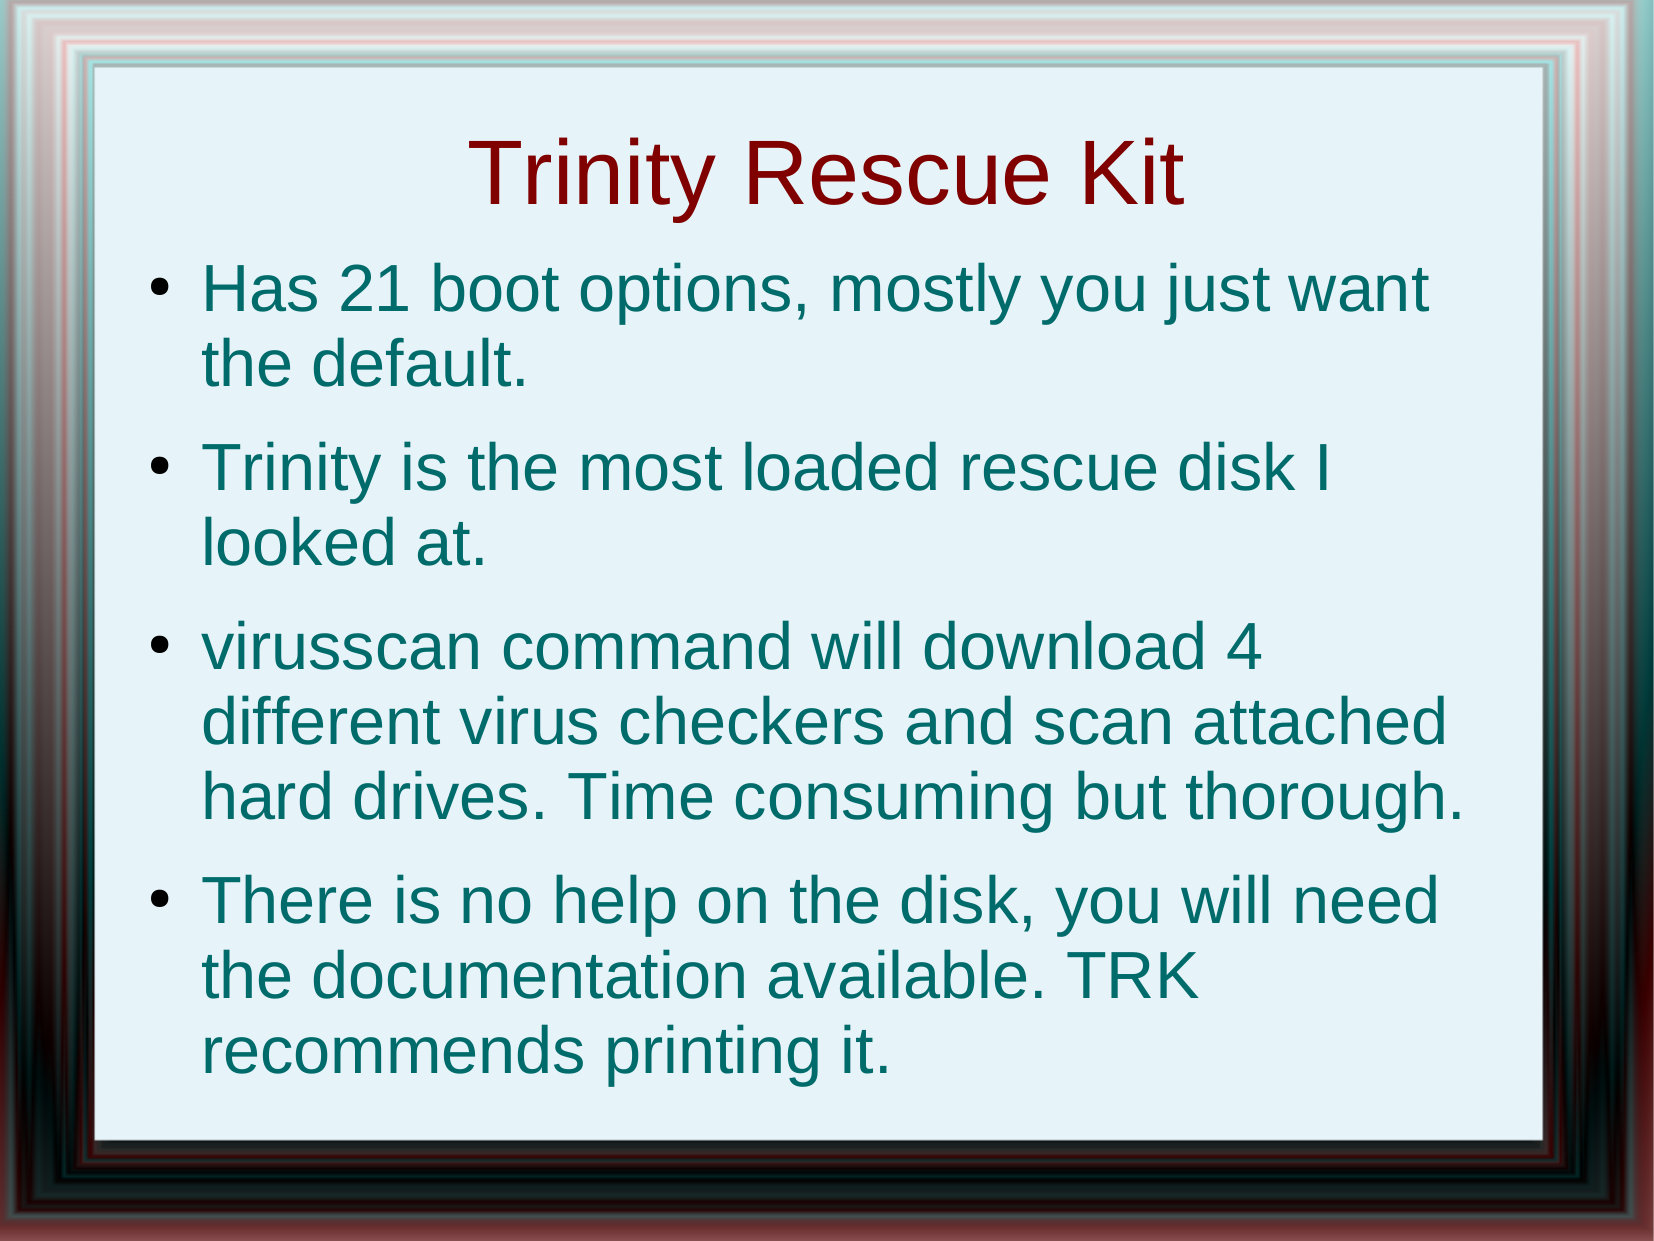

# Trinity Rescue Kit
Has 21 boot options, mostly you just want the default.
Trinity is the most loaded rescue disk I looked at.
virusscan command will download 4 different virus checkers and scan attached hard drives. Time consuming but thorough.
There is no help on the disk, you will need the documentation available. TRK recommends printing it.